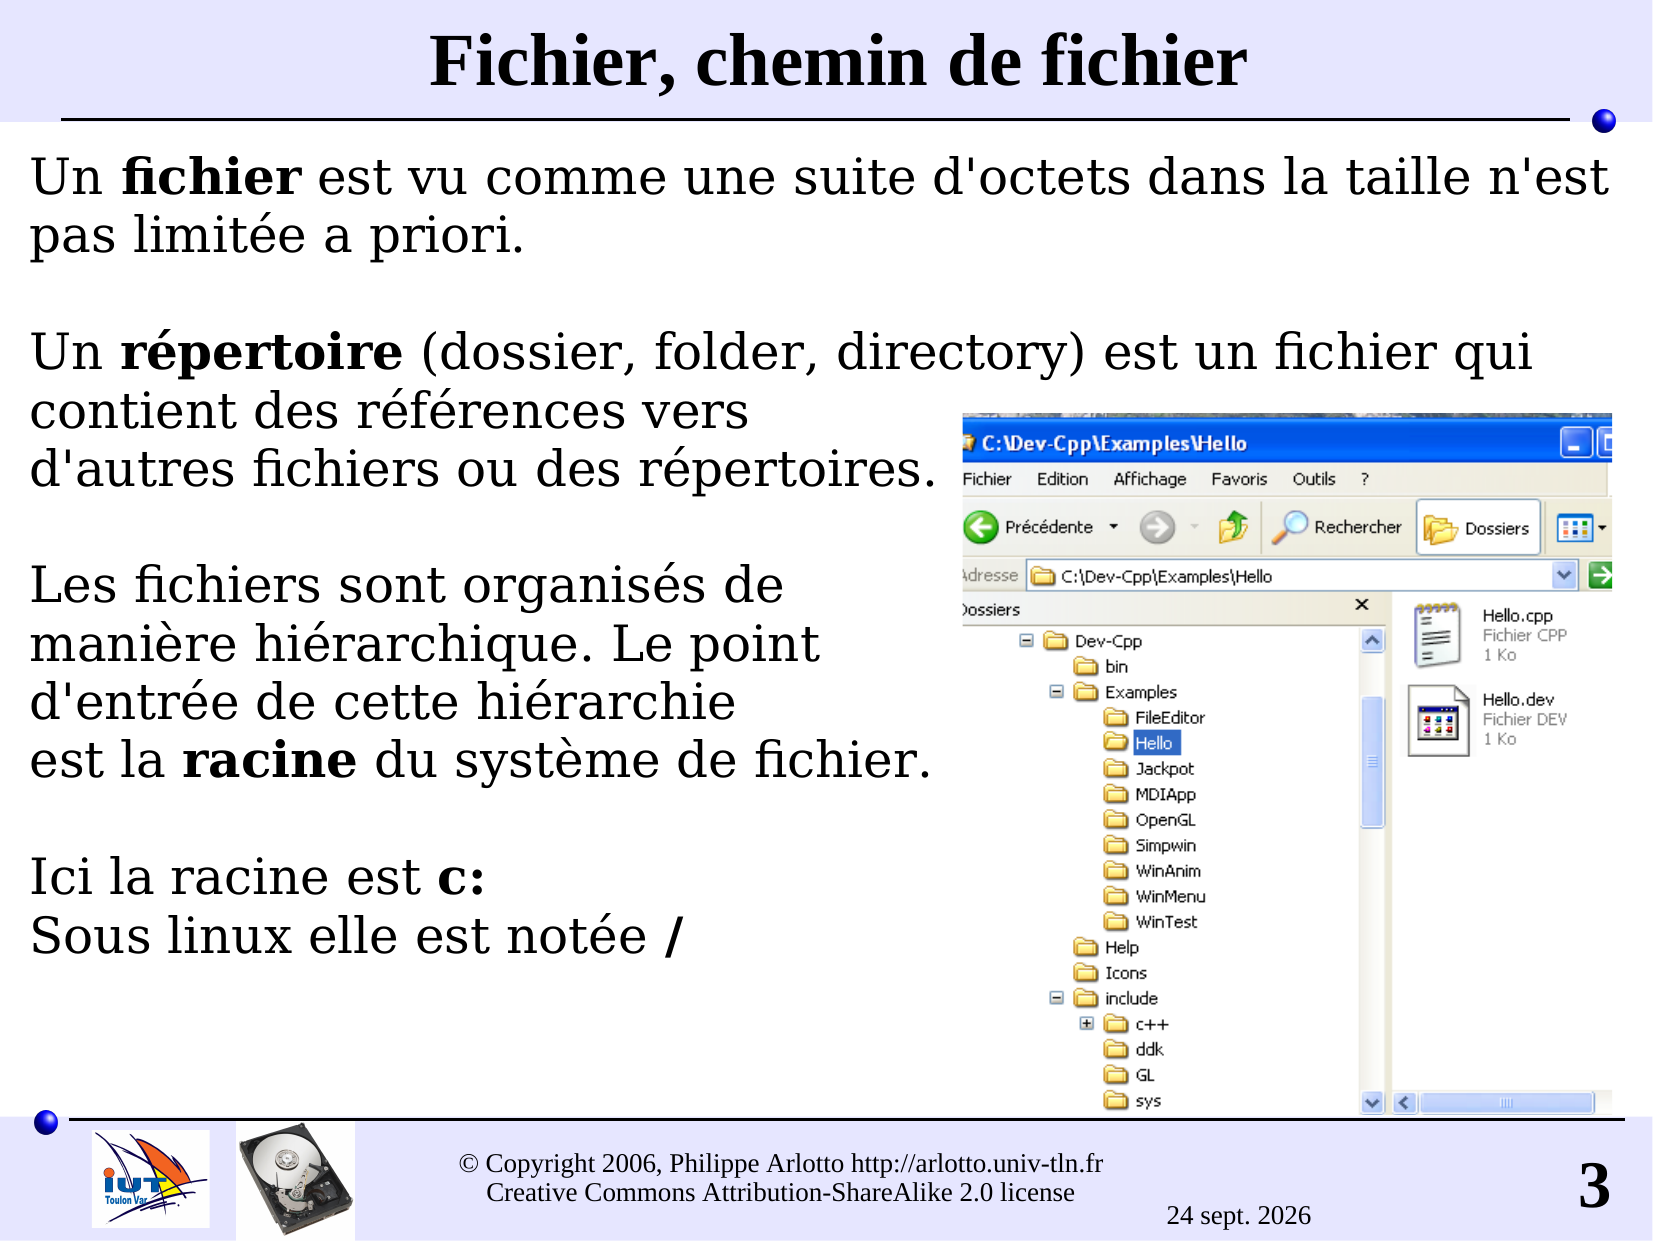

# Fichier, chemin de fichier
Un fichier est vu comme une suite d'octets dans la taille n'est pas limitée a priori.
Un répertoire (dossier, folder, directory) est un fichier qui contient des références vers
d'autres fichiers ou des répertoires.
Les fichiers sont organisés de
manière hiérarchique. Le point
d'entrée de cette hiérarchie
est la racine du système de fichier.
Ici la racine est c:
Sous linux elle est notée /